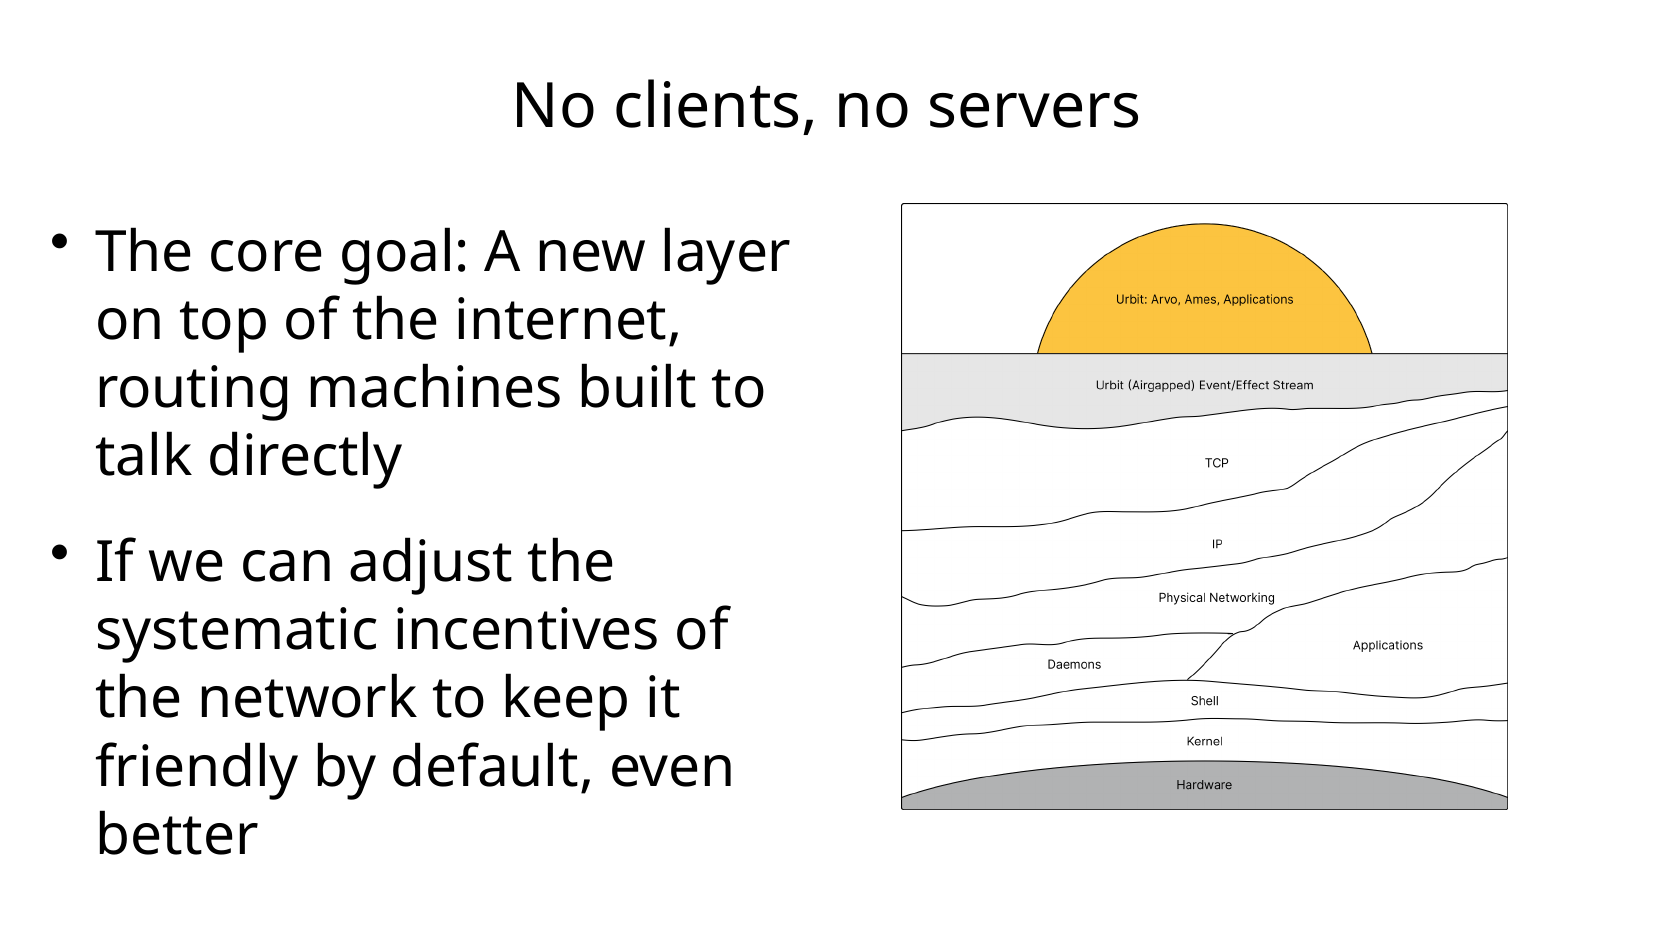

# No clients, no servers
The core goal: A new layer on top of the internet, routing machines built to talk directly
If we can adjust the systematic incentives of the network to keep it friendly by default, even better